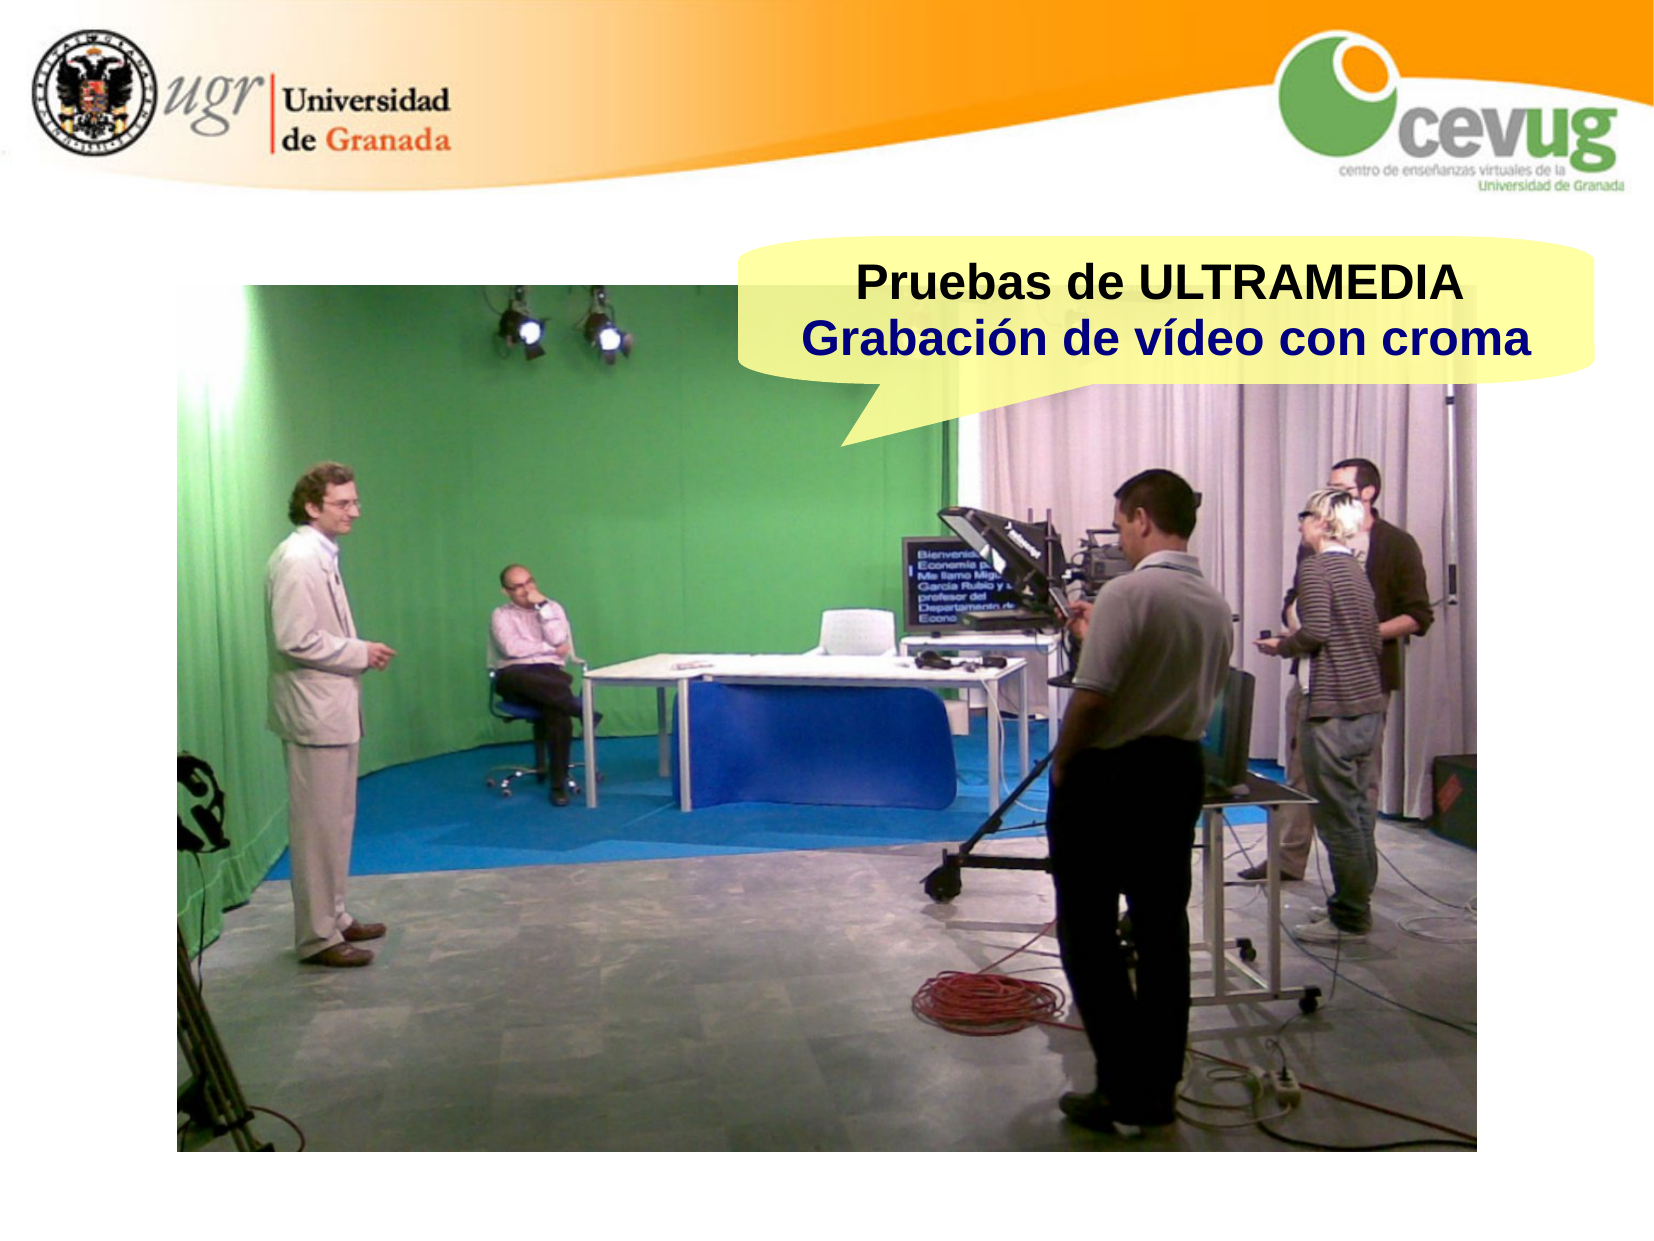

Pruebas de ULTRAMEDIA Grabación de vídeo con croma